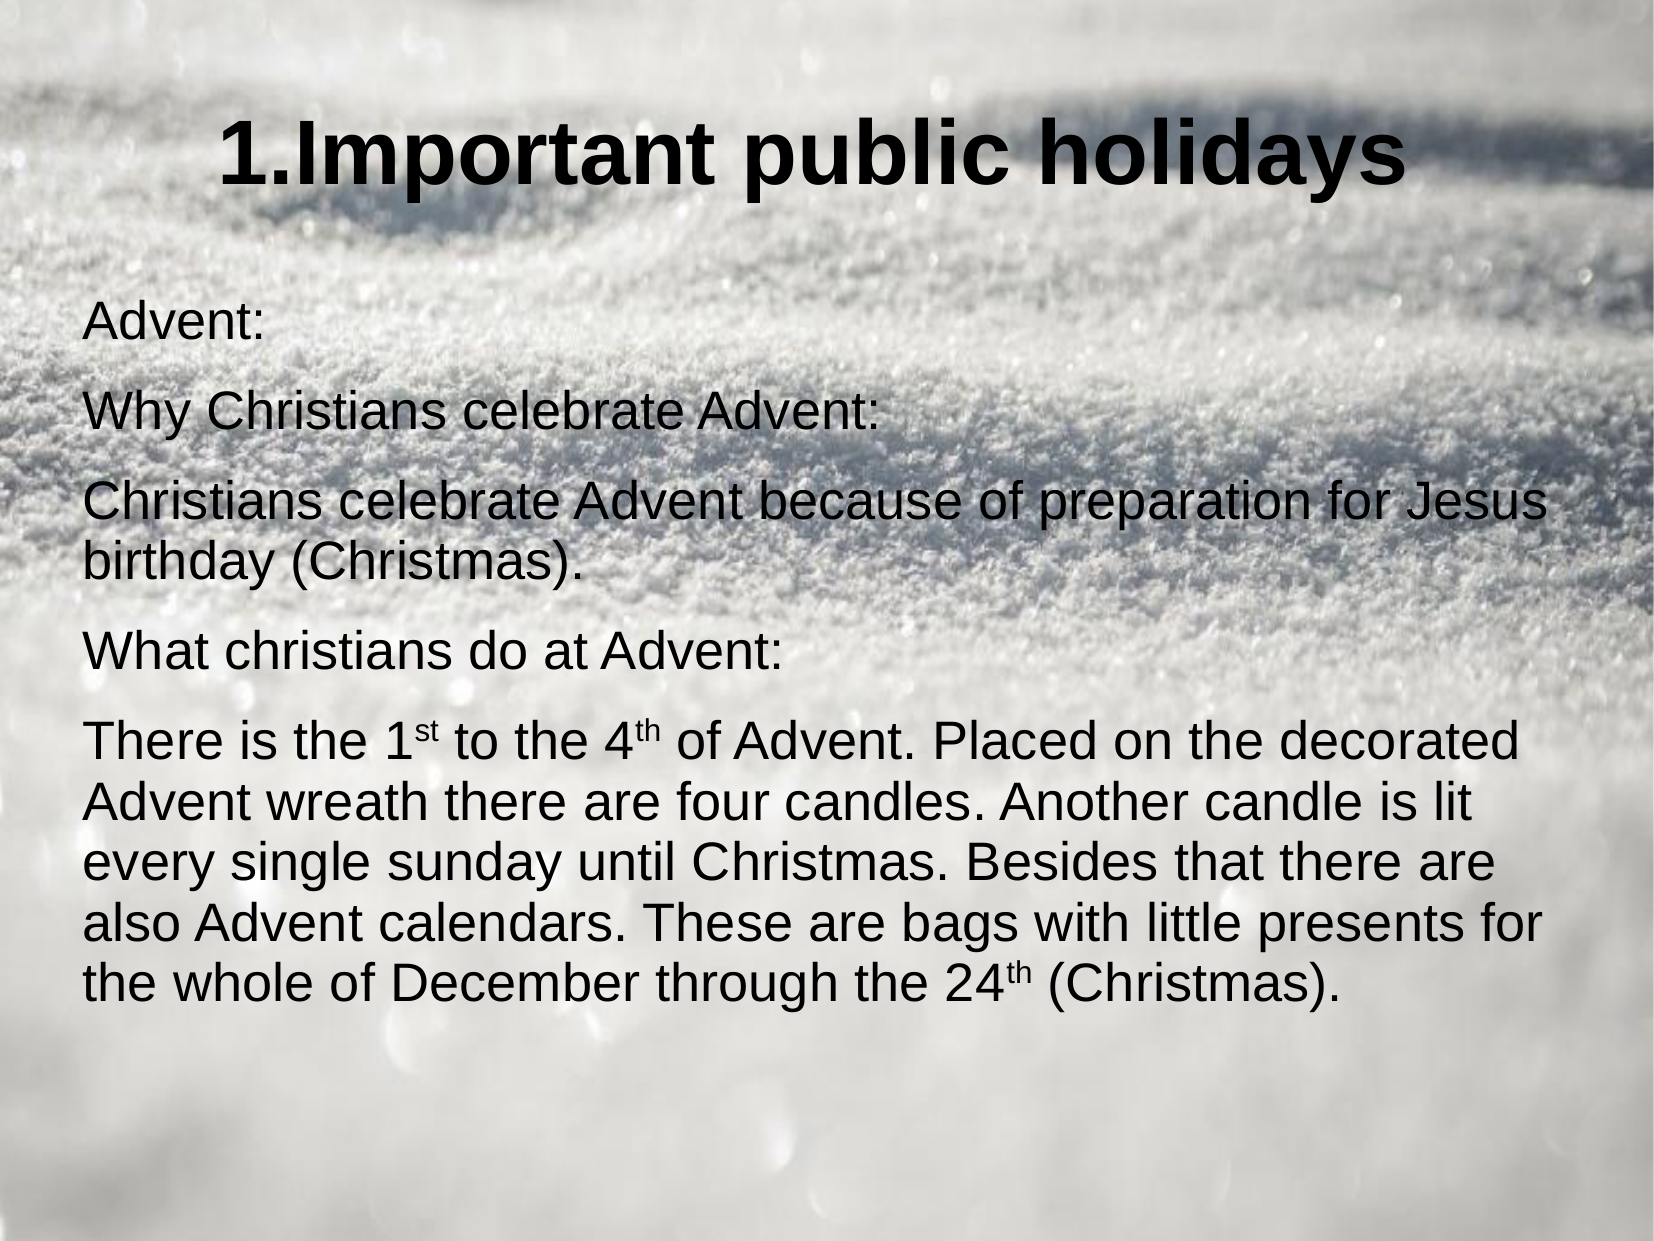

# 1.Important public holidays
Advent:
Why Christians celebrate Advent:
Christians celebrate Advent because of preparation for Jesus birthday (Christmas).
What christians do at Advent:
There is the 1st to the 4th of Advent. Placed on the decorated Advent wreath there are four candles. Another candle is lit every single sunday until Christmas. Besides that there are also Advent calendars. These are bags with little presents for the whole of December through the 24th (Christmas).